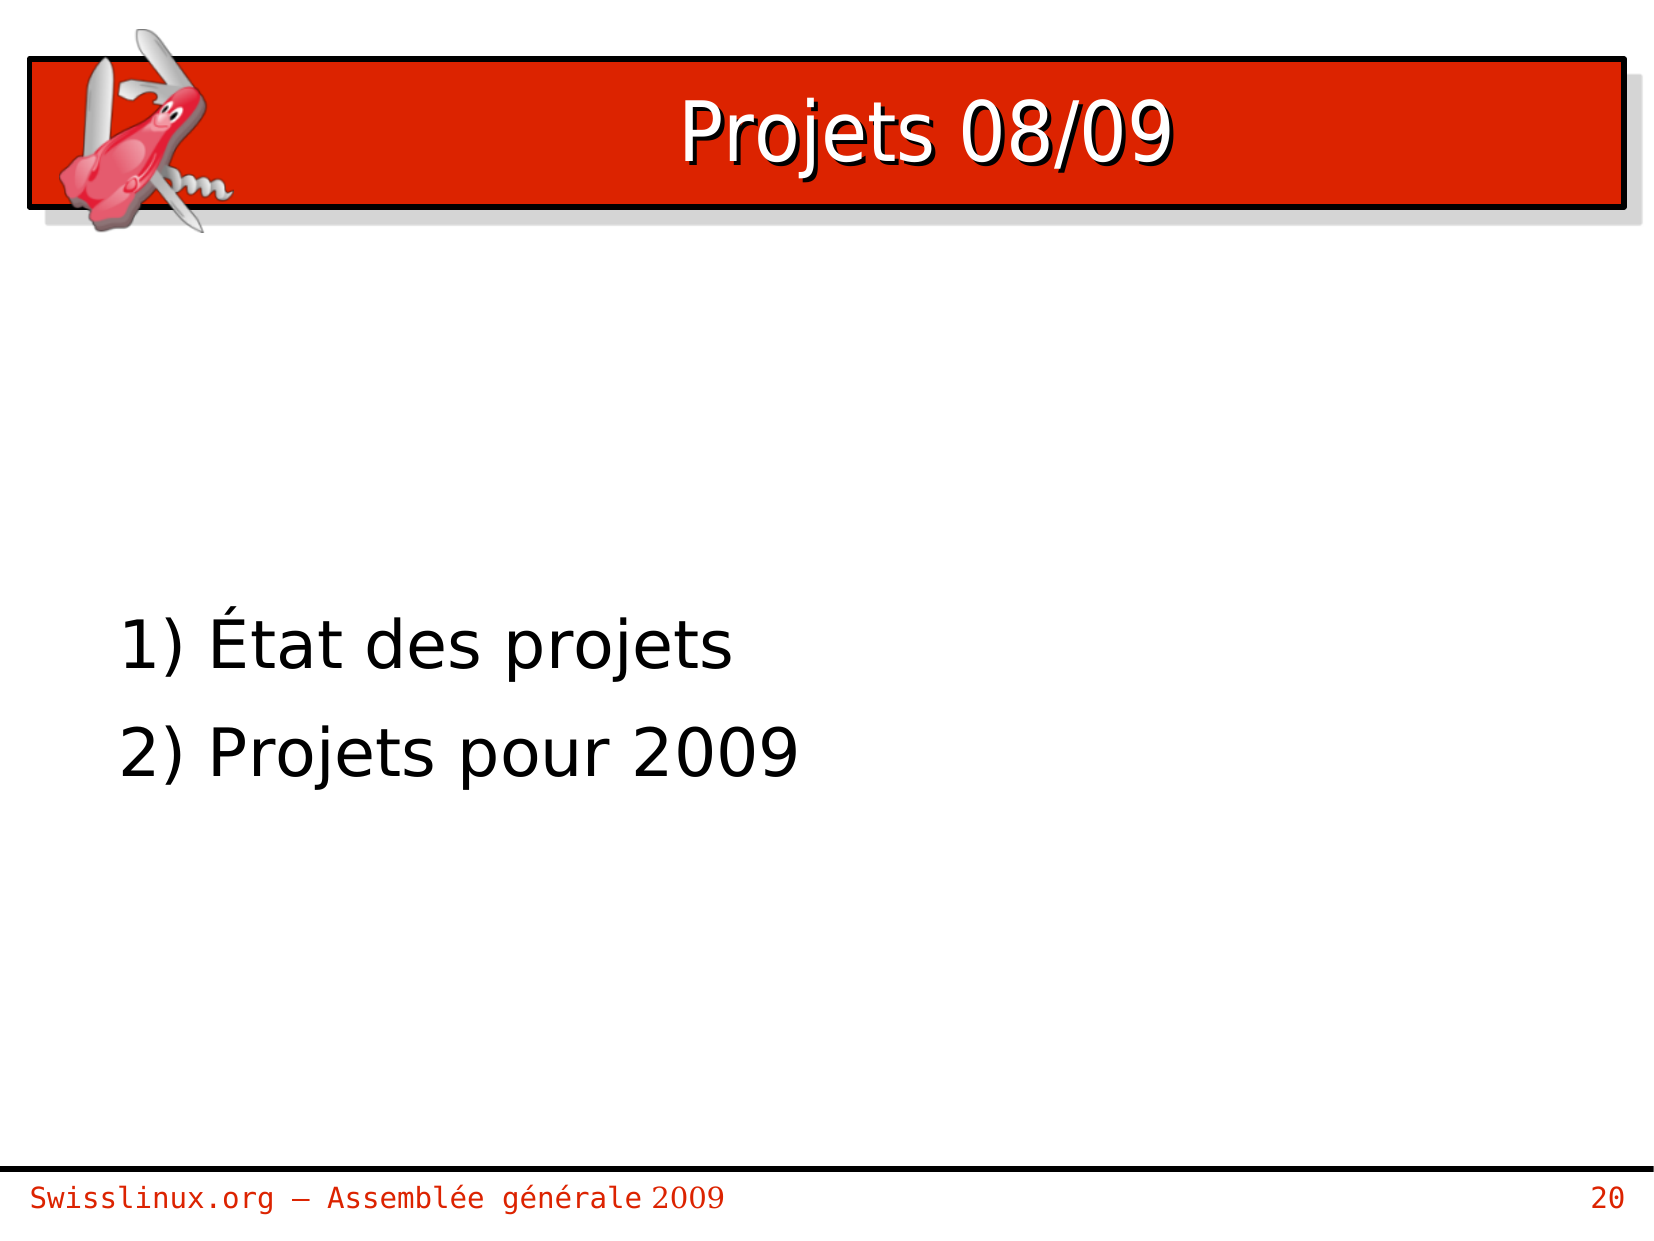

# Projets 08/09
 État des projets
 Projets pour 2009
26 Janvier 2007
20